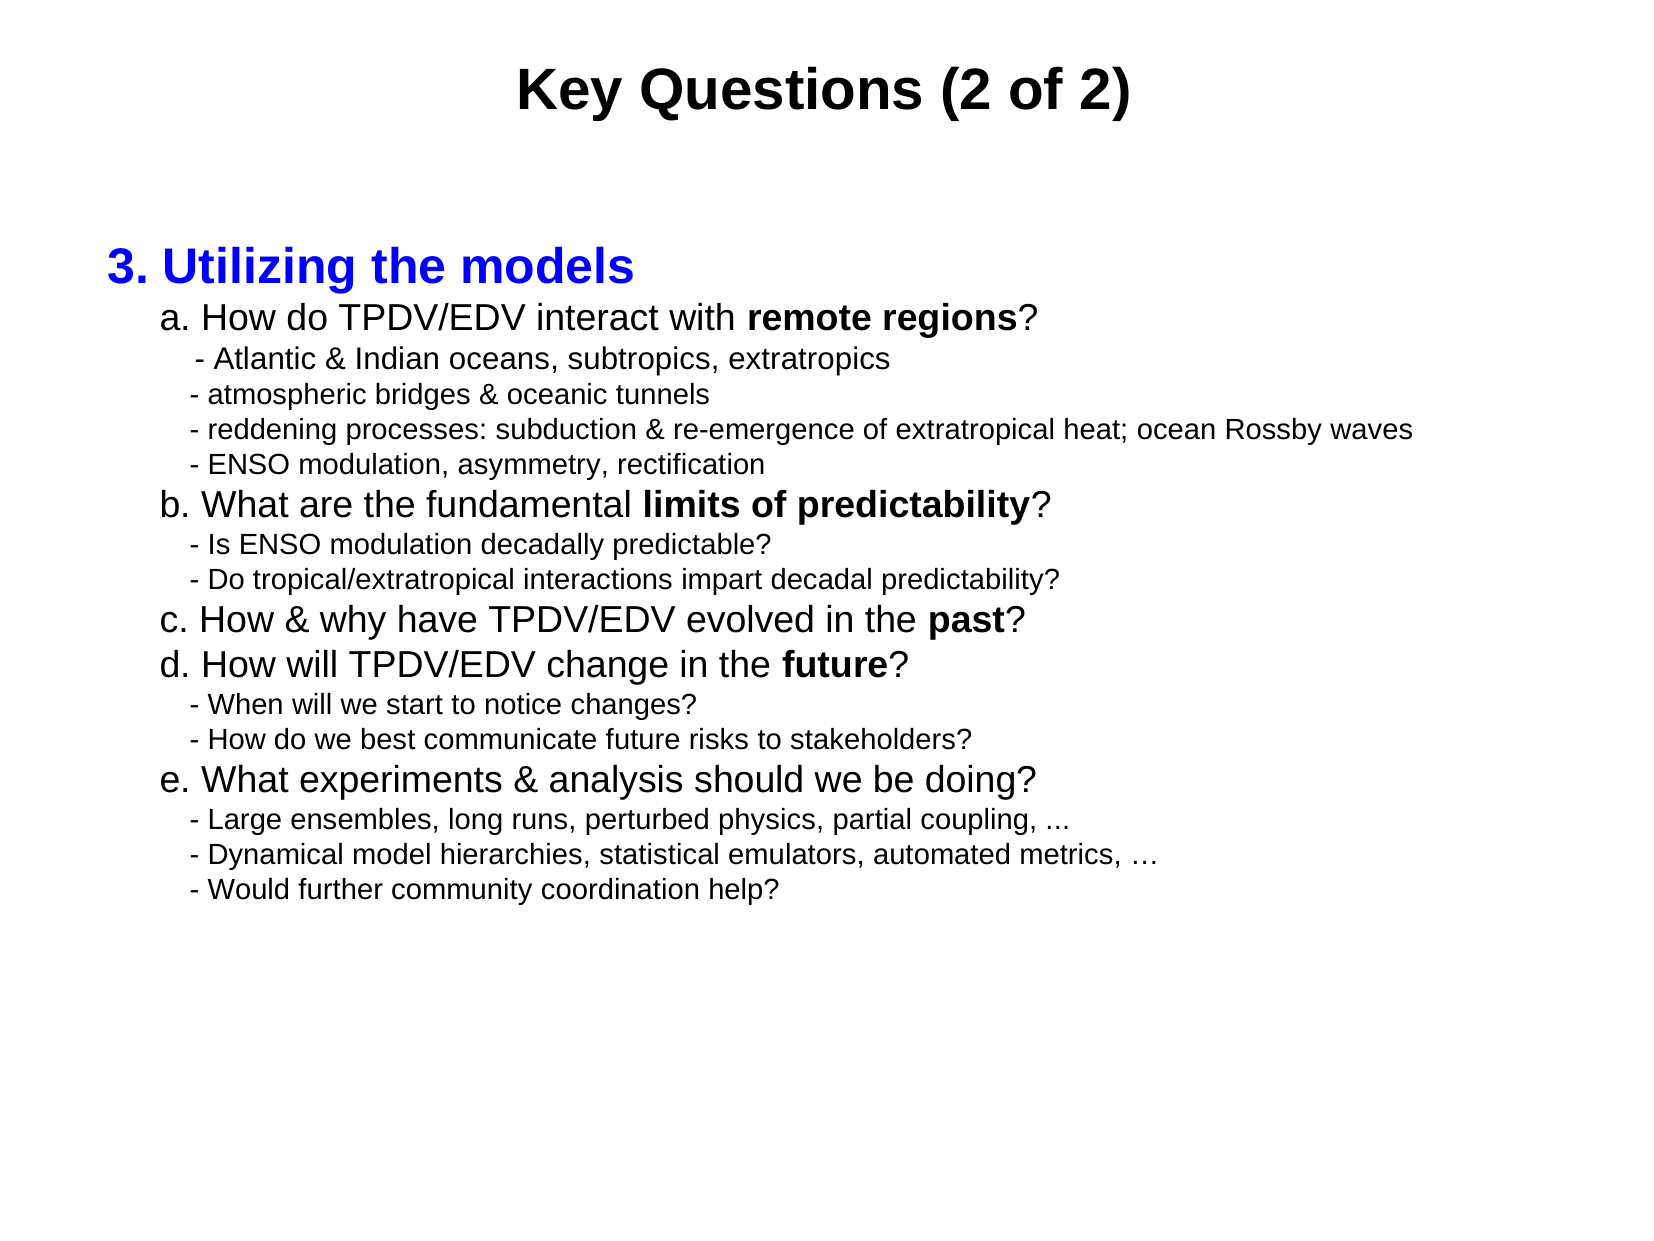

Key Questions (2 of 2)
3. Utilizing the models
 a. How do TPDV/EDV interact with remote regions?
 - Atlantic & Indian oceans, subtropics, extratropics
 - atmospheric bridges & oceanic tunnels
 - reddening processes: subduction & re-emergence of extratropical heat; ocean Rossby waves
 - ENSO modulation, asymmetry, rectification
 b. What are the fundamental limits of predictability?
 - Is ENSO modulation decadally predictable?
 - Do tropical/extratropical interactions impart decadal predictability?
 c. How & why have TPDV/EDV evolved in the past?
 d. How will TPDV/EDV change in the future?
 - When will we start to notice changes?
 - How do we best communicate future risks to stakeholders?
 e. What experiments & analysis should we be doing?
 - Large ensembles, long runs, perturbed physics, partial coupling, ...
 - Dynamical model hierarchies, statistical emulators, automated metrics, …
 - Would further community coordination help?